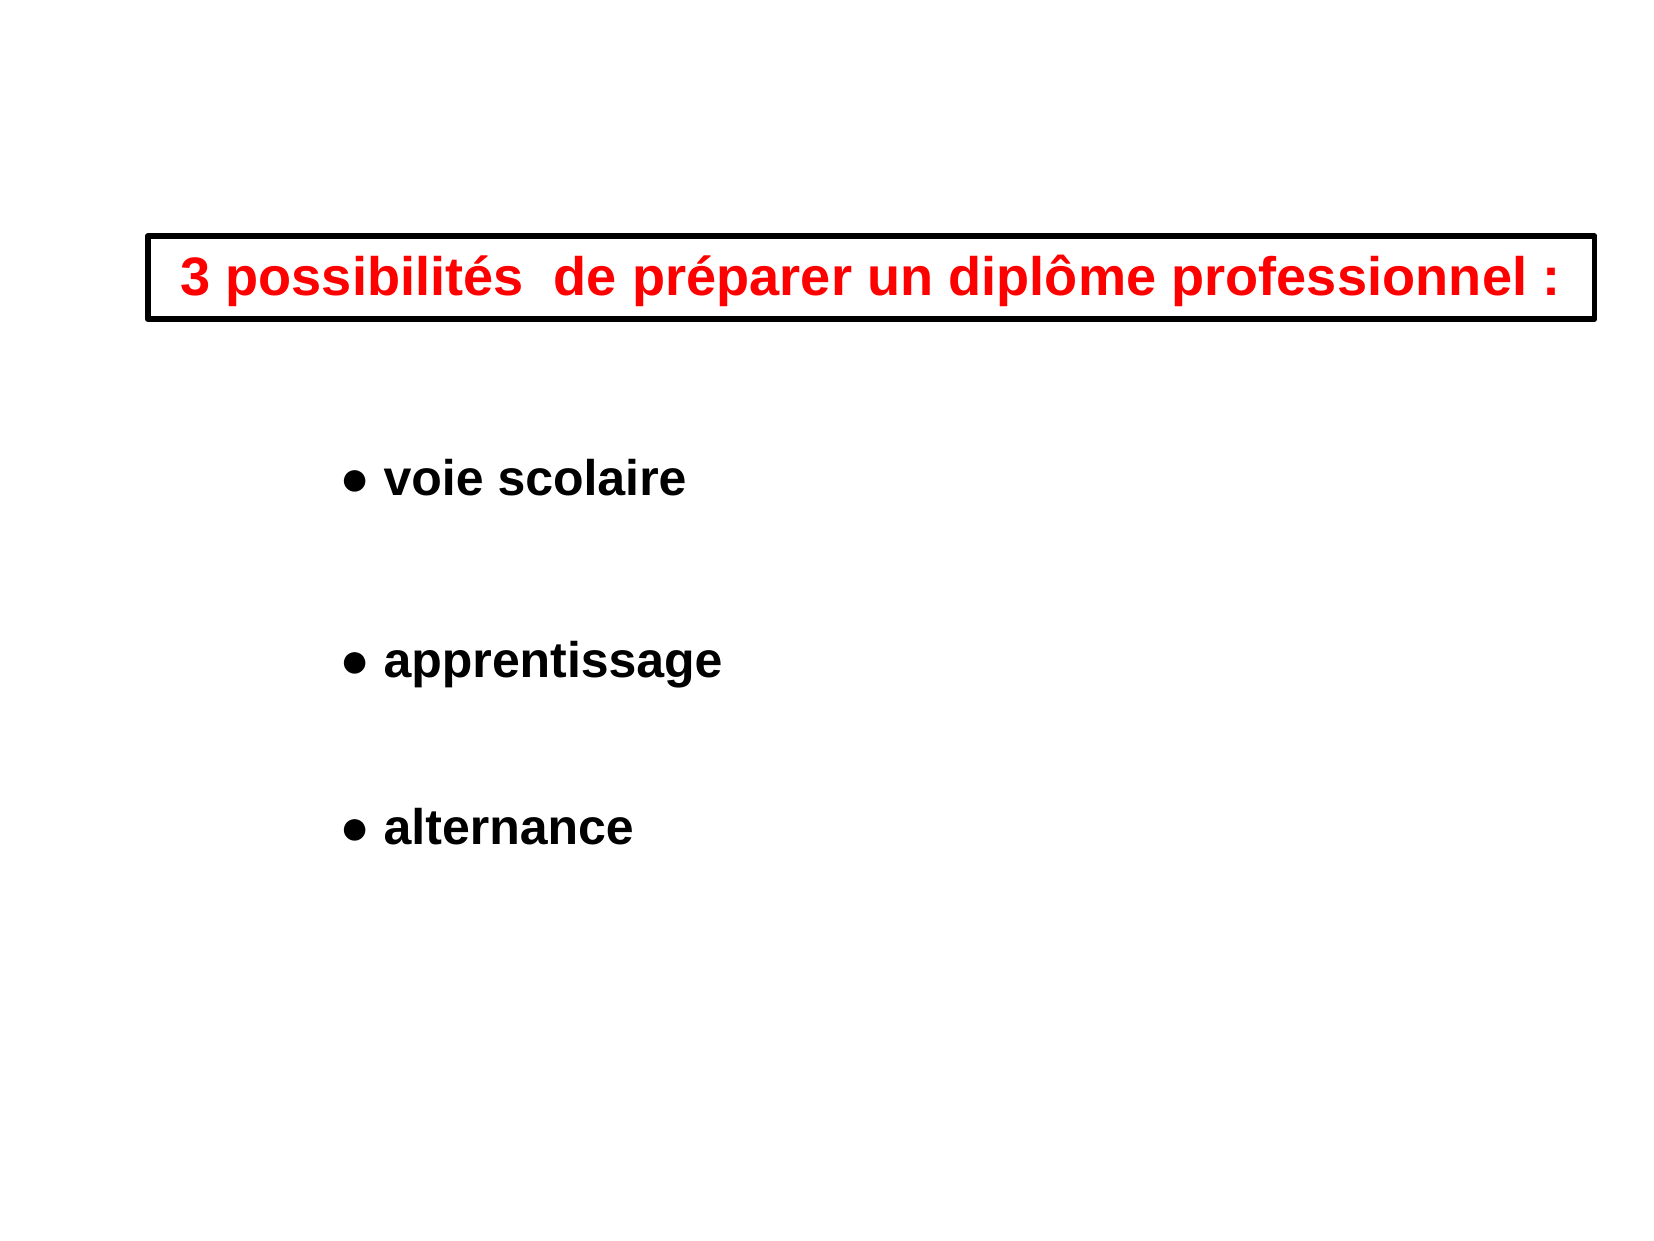

3 possibilités de préparer un diplôme professionnel :
● voie scolaire
● apprentissage
● alternance